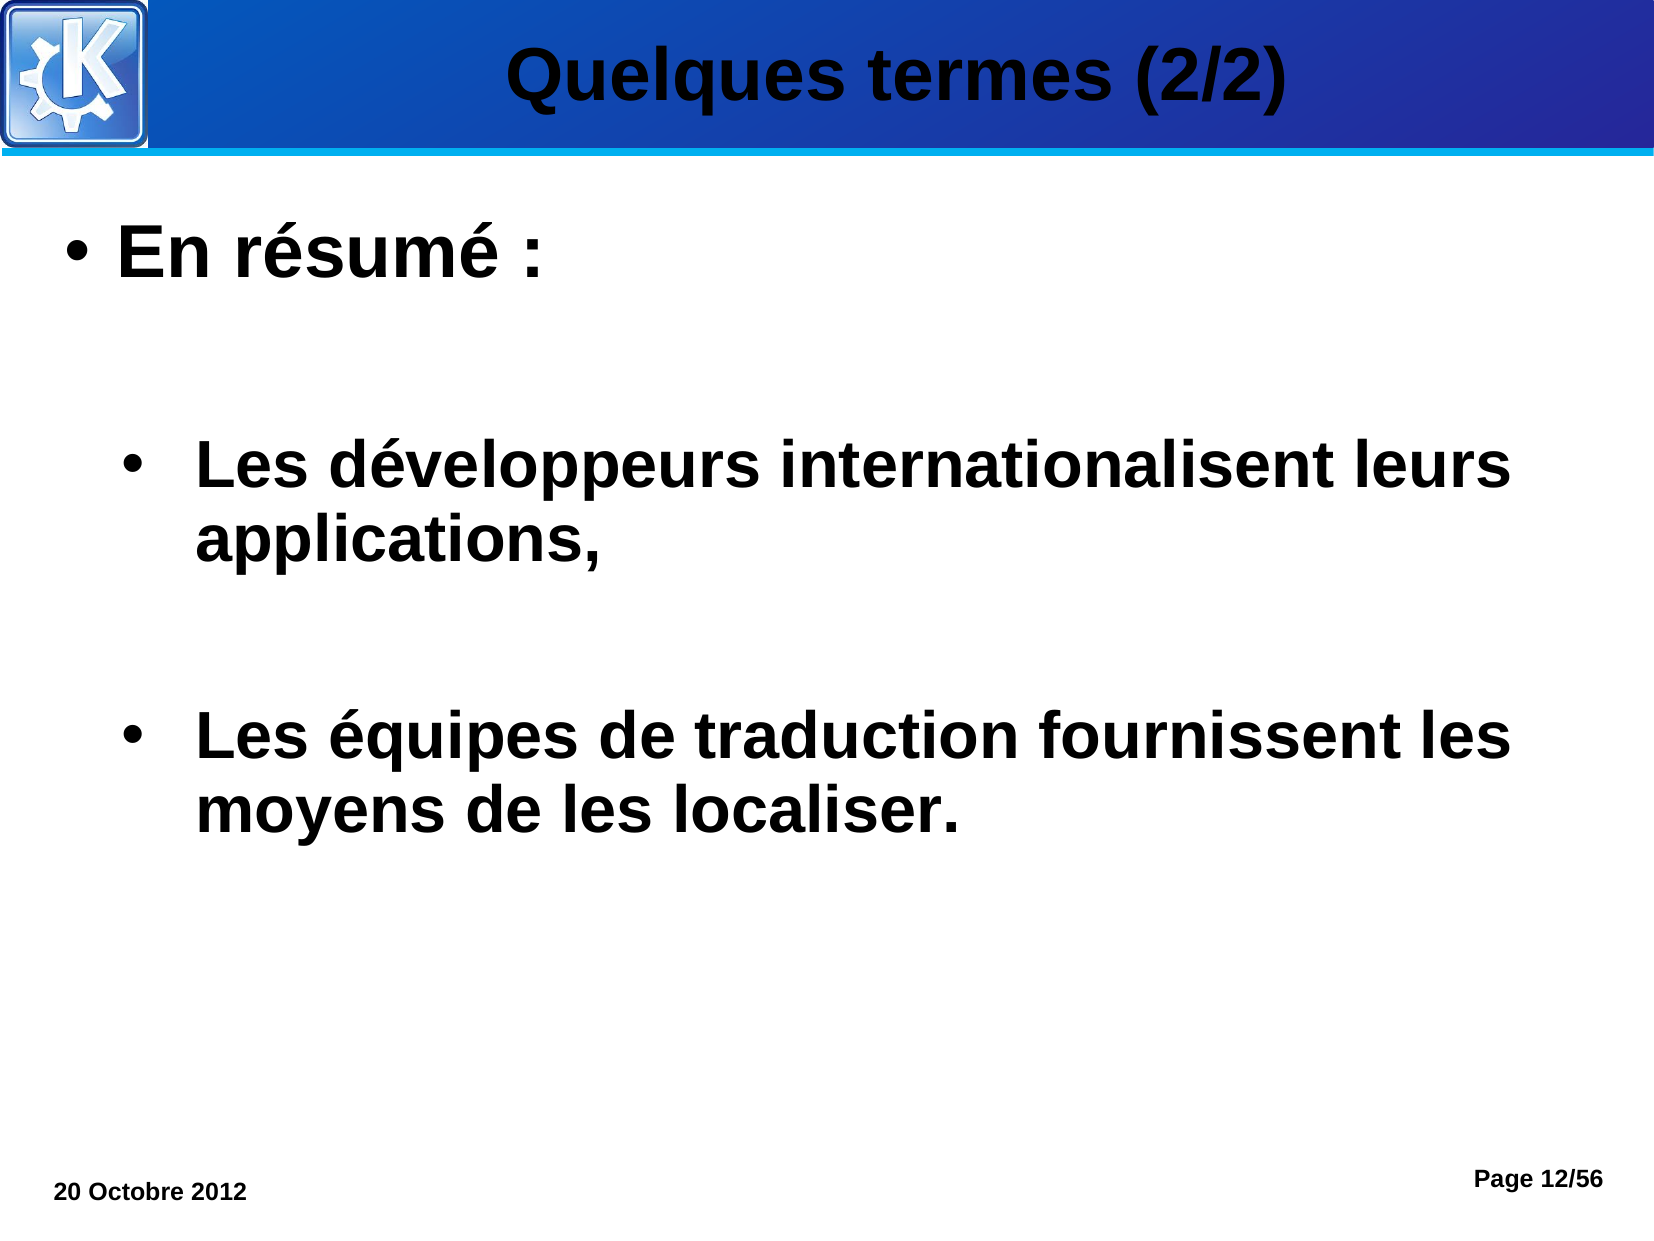

Quelques termes (2/2)
En résumé :
Les développeurs internationalisent leurs applications,
Les équipes de traduction fournissent les moyens de les localiser.